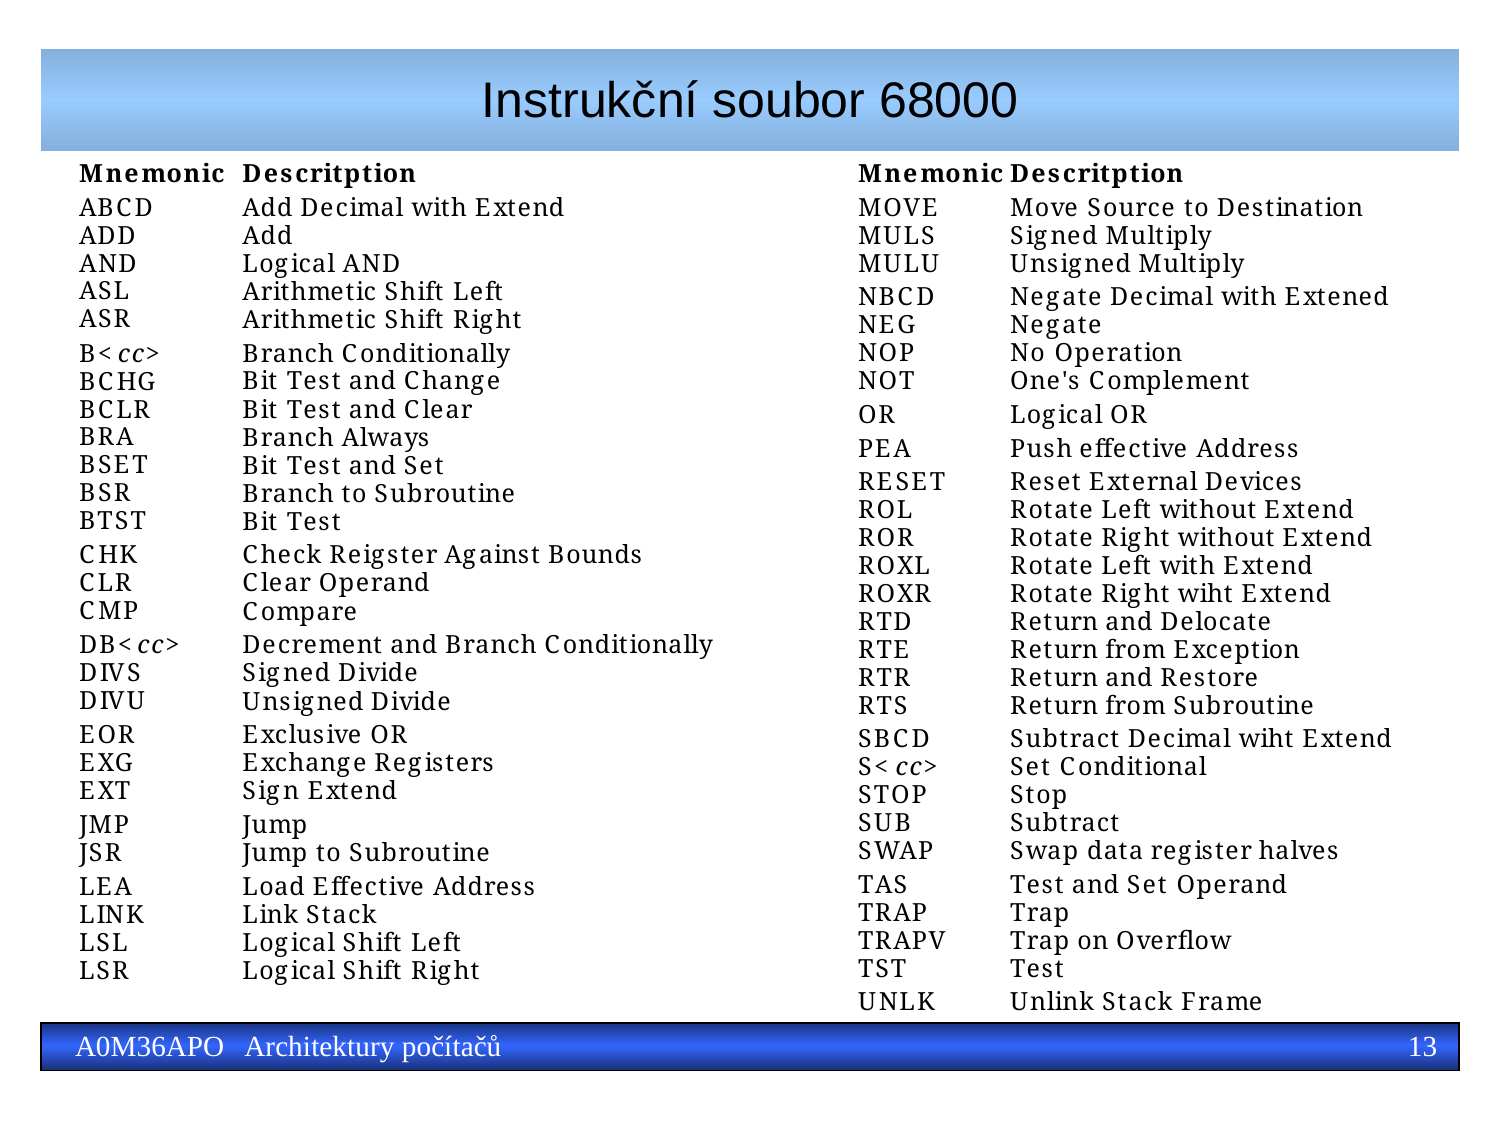

# Instrukční soubor 68000
A0M36APO Architektury počítačů
13